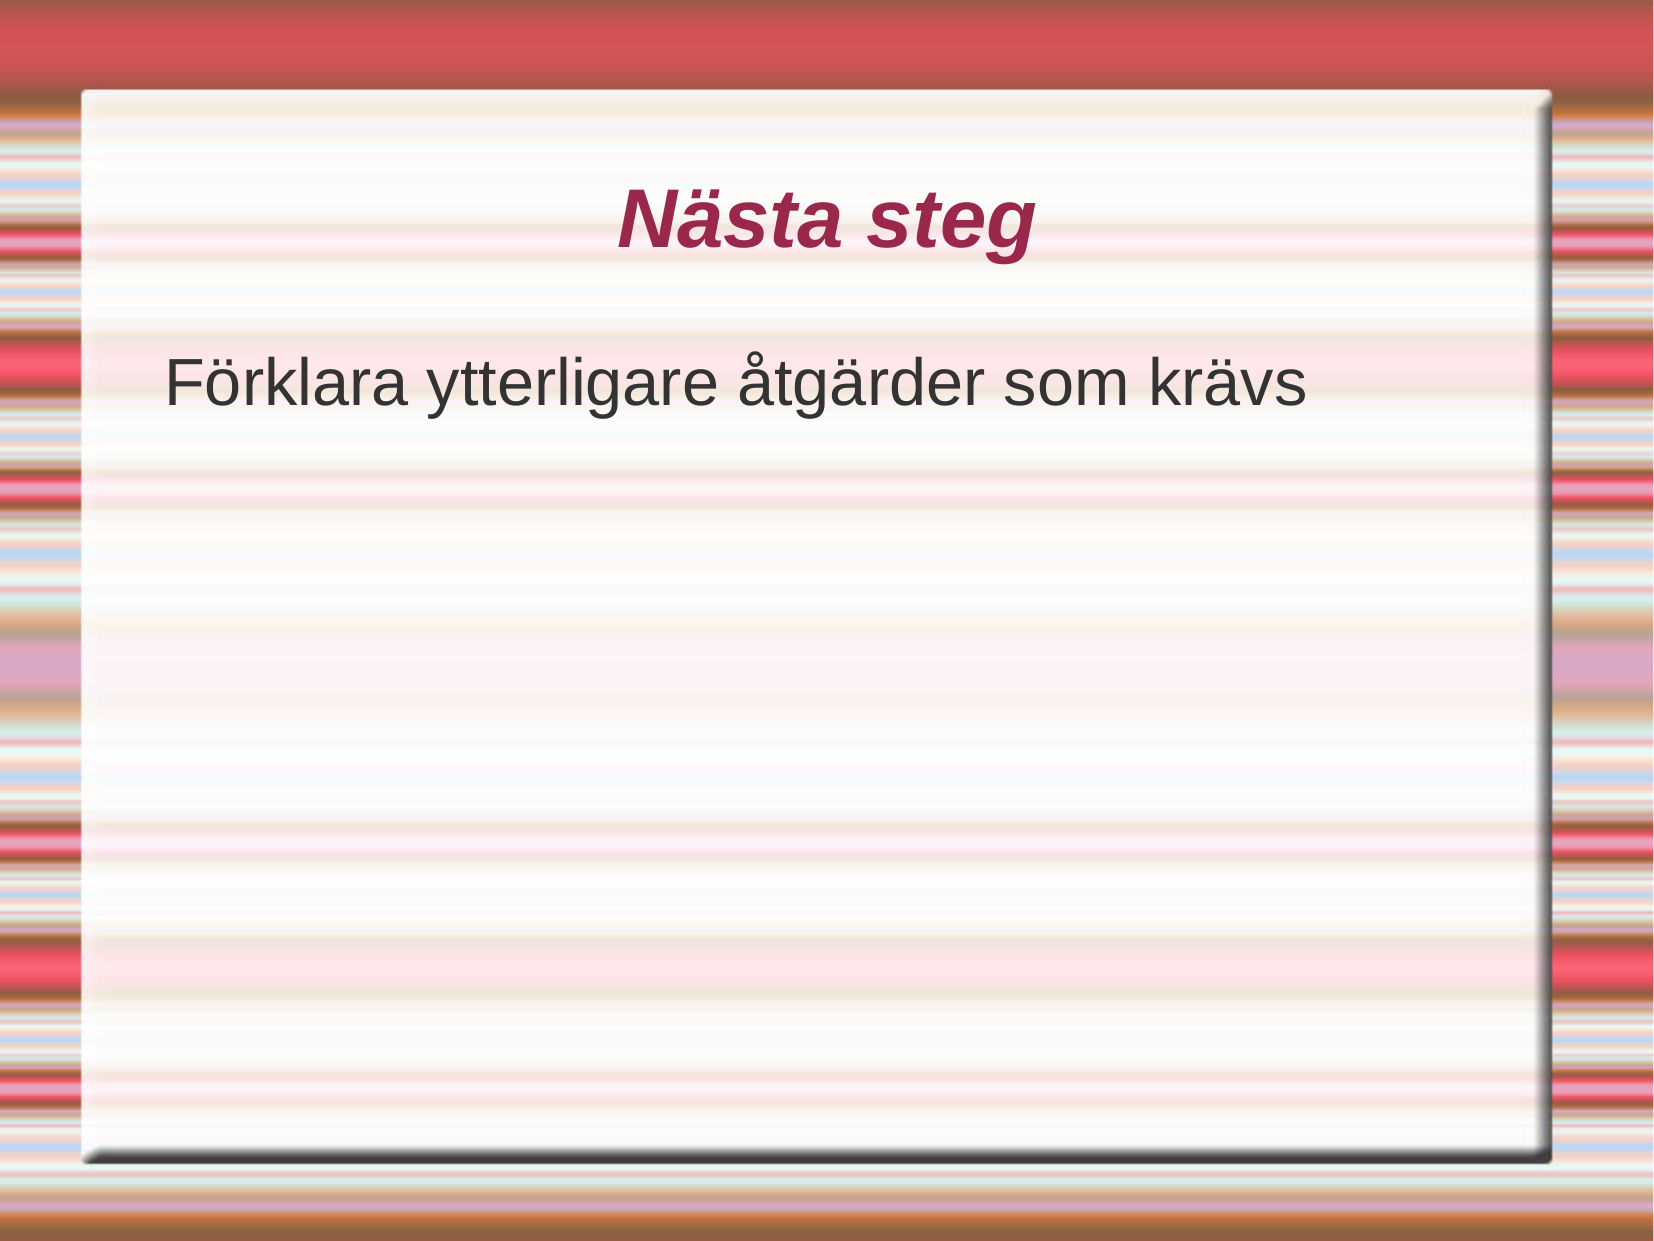

# Nästa steg
Förklara ytterligare åtgärder som krävs